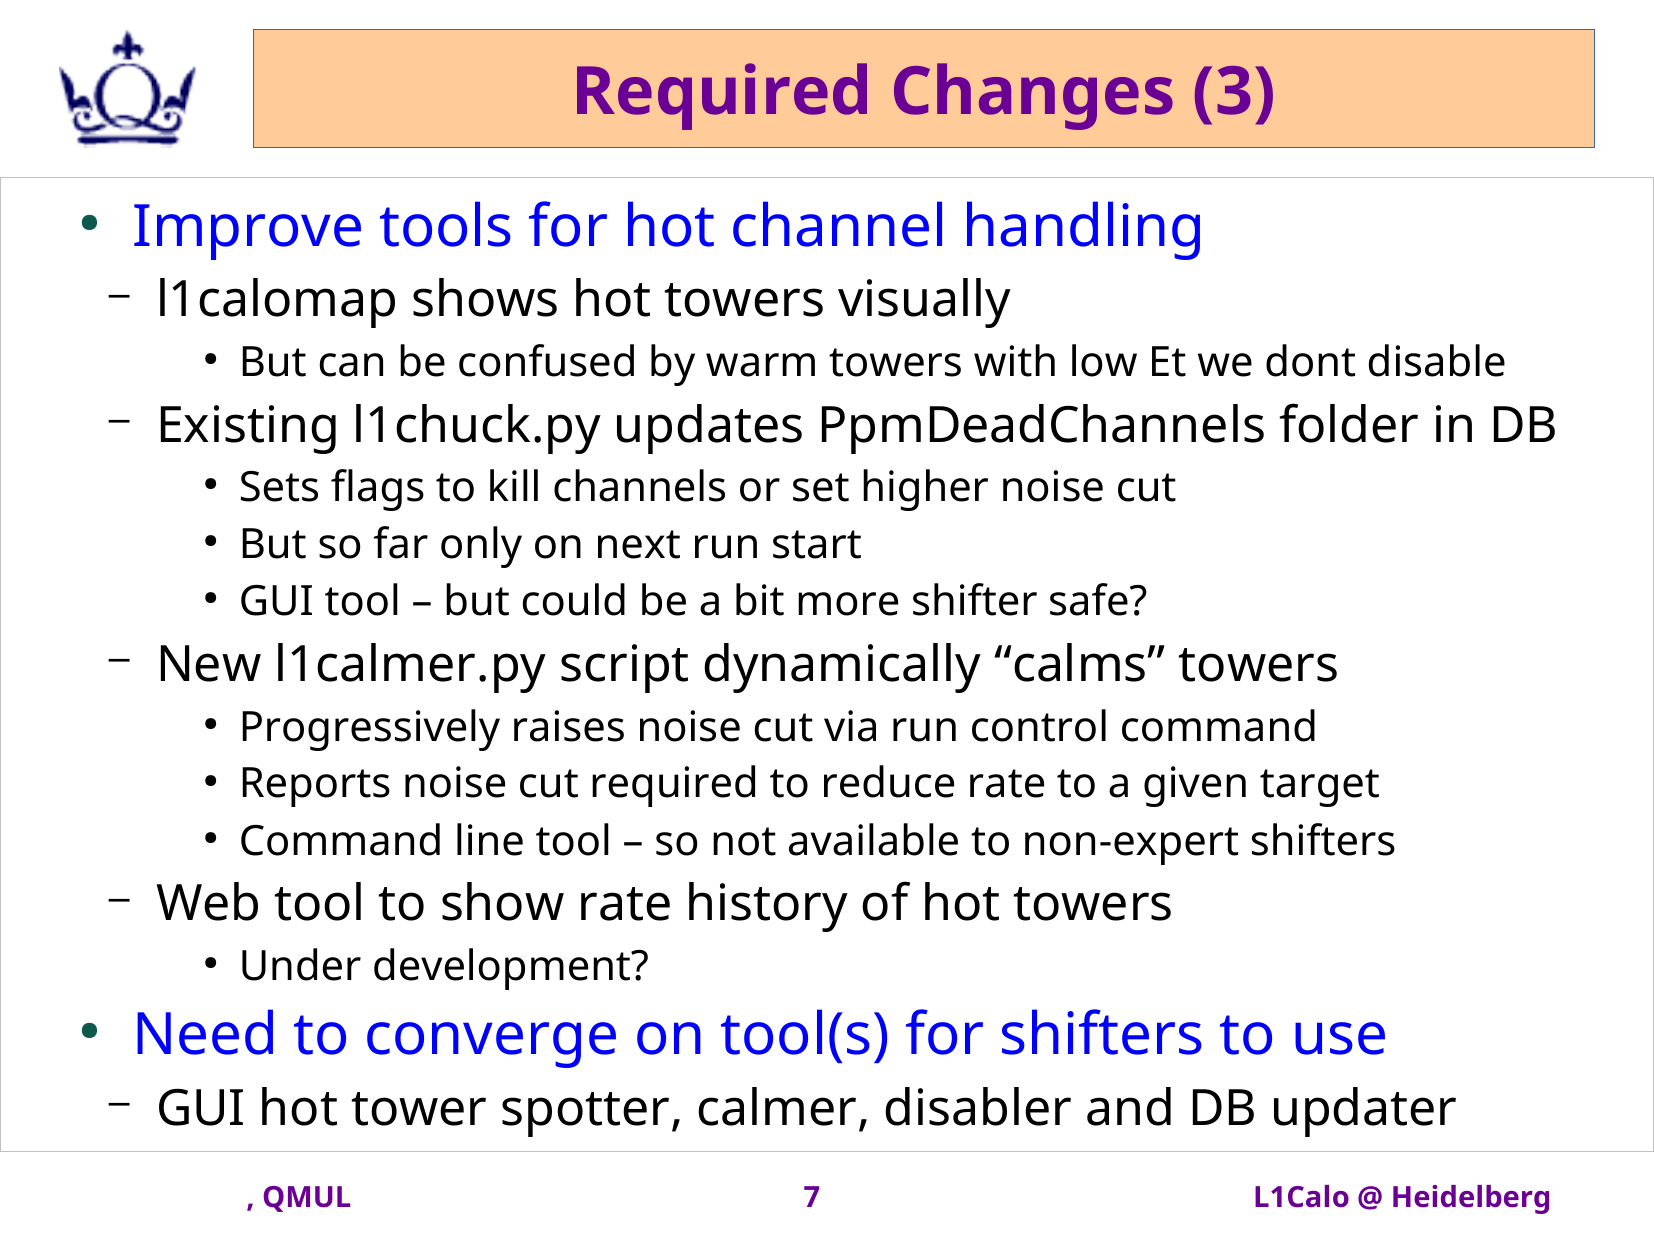

# Required Changes (3)
Improve tools for hot channel handling
l1calomap shows hot towers visually
But can be confused by warm towers with low Et we dont disable
Existing l1chuck.py updates PpmDeadChannels folder in DB
Sets flags to kill channels or set higher noise cut
But so far only on next run start
GUI tool – but could be a bit more shifter safe?
New l1calmer.py script dynamically “calms” towers
Progressively raises noise cut via run control command
Reports noise cut required to reduce rate to a given target
Command line tool – so not available to non-expert shifters
Web tool to show rate history of hot towers
Under development?
Need to converge on tool(s) for shifters to use
GUI hot tower spotter, calmer, disabler and DB updater